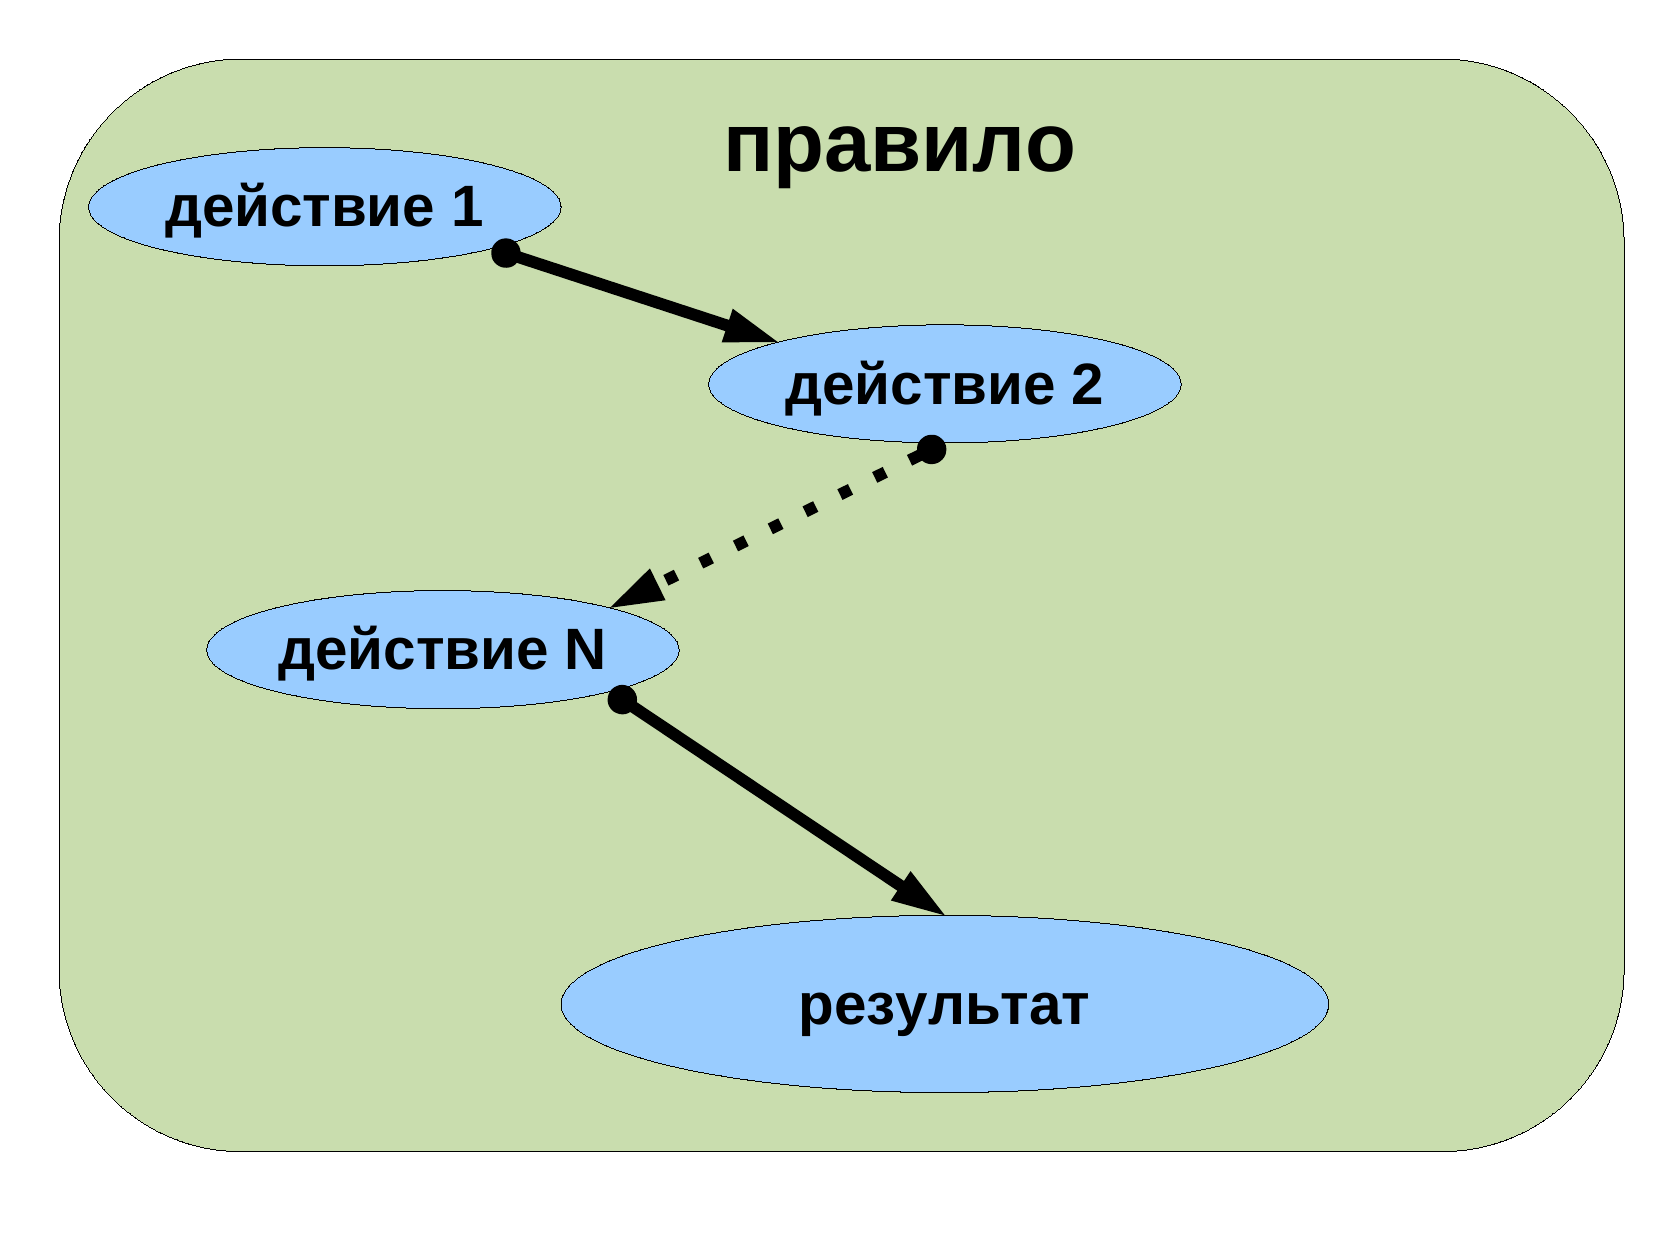

правило
действие 1
действие 2
действие N
результат